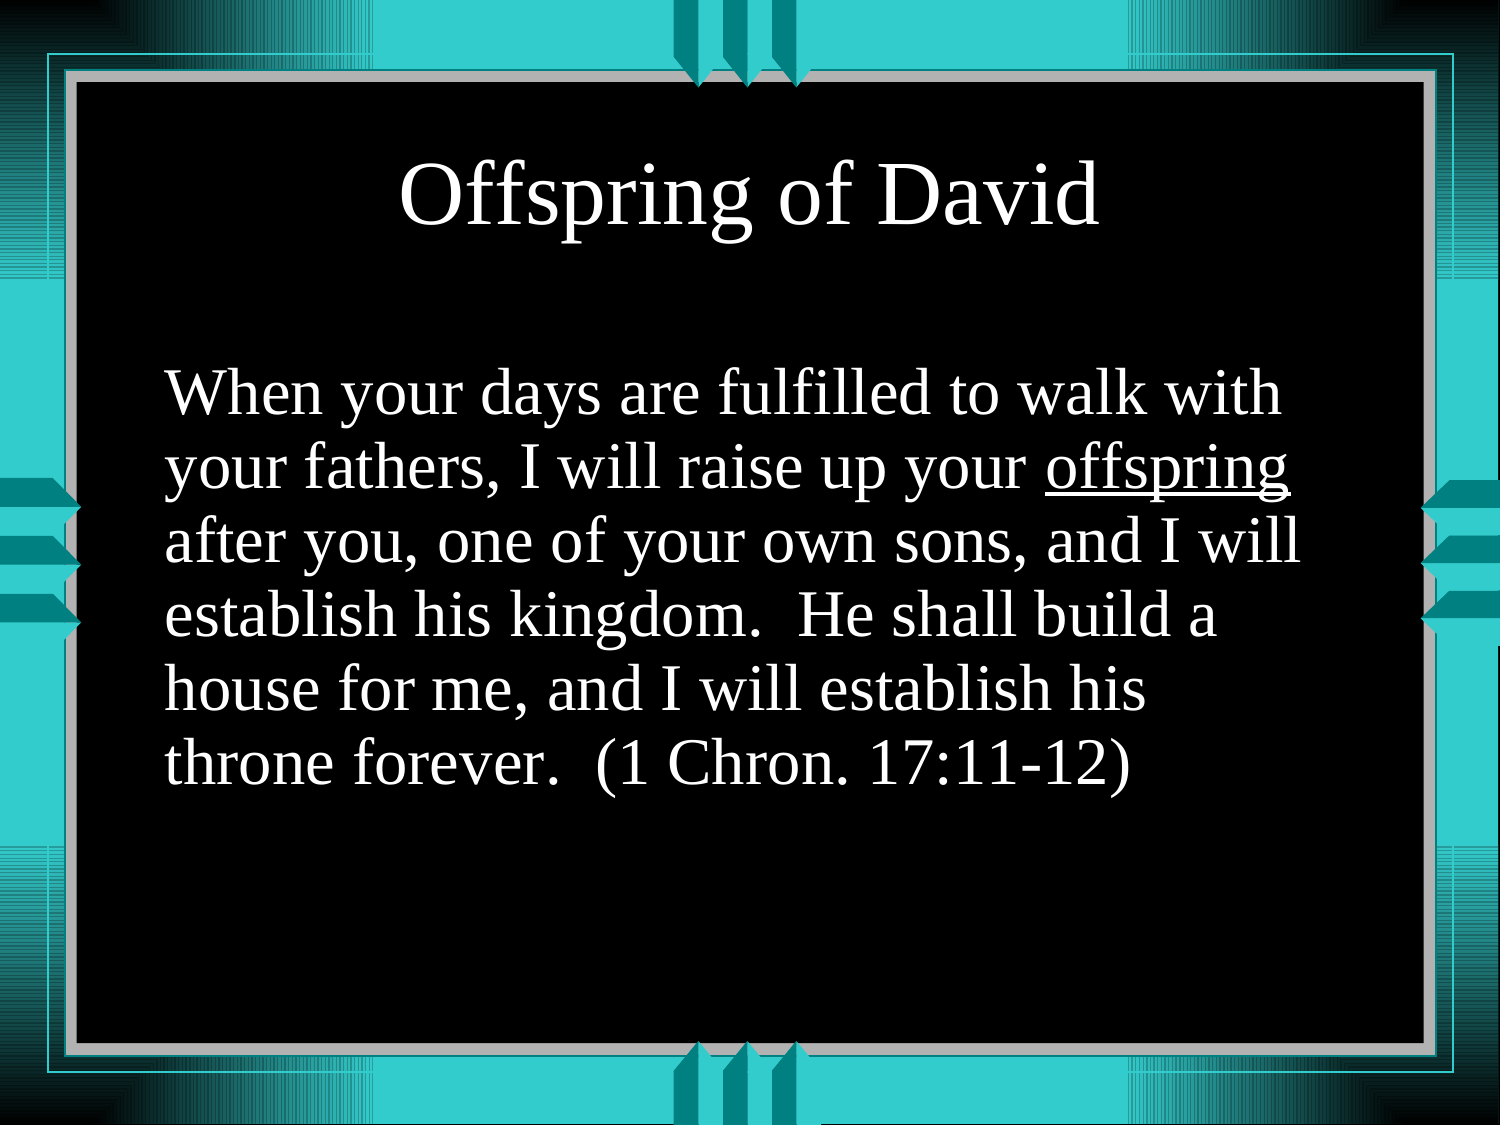

# Offspring of David
When your days are fulfilled to walk with your fathers, I will raise up your offspring after you, one of your own sons, and I will establish his kingdom. He shall build a house for me, and I will establish his throne forever. (1 Chron. 17:11-12)